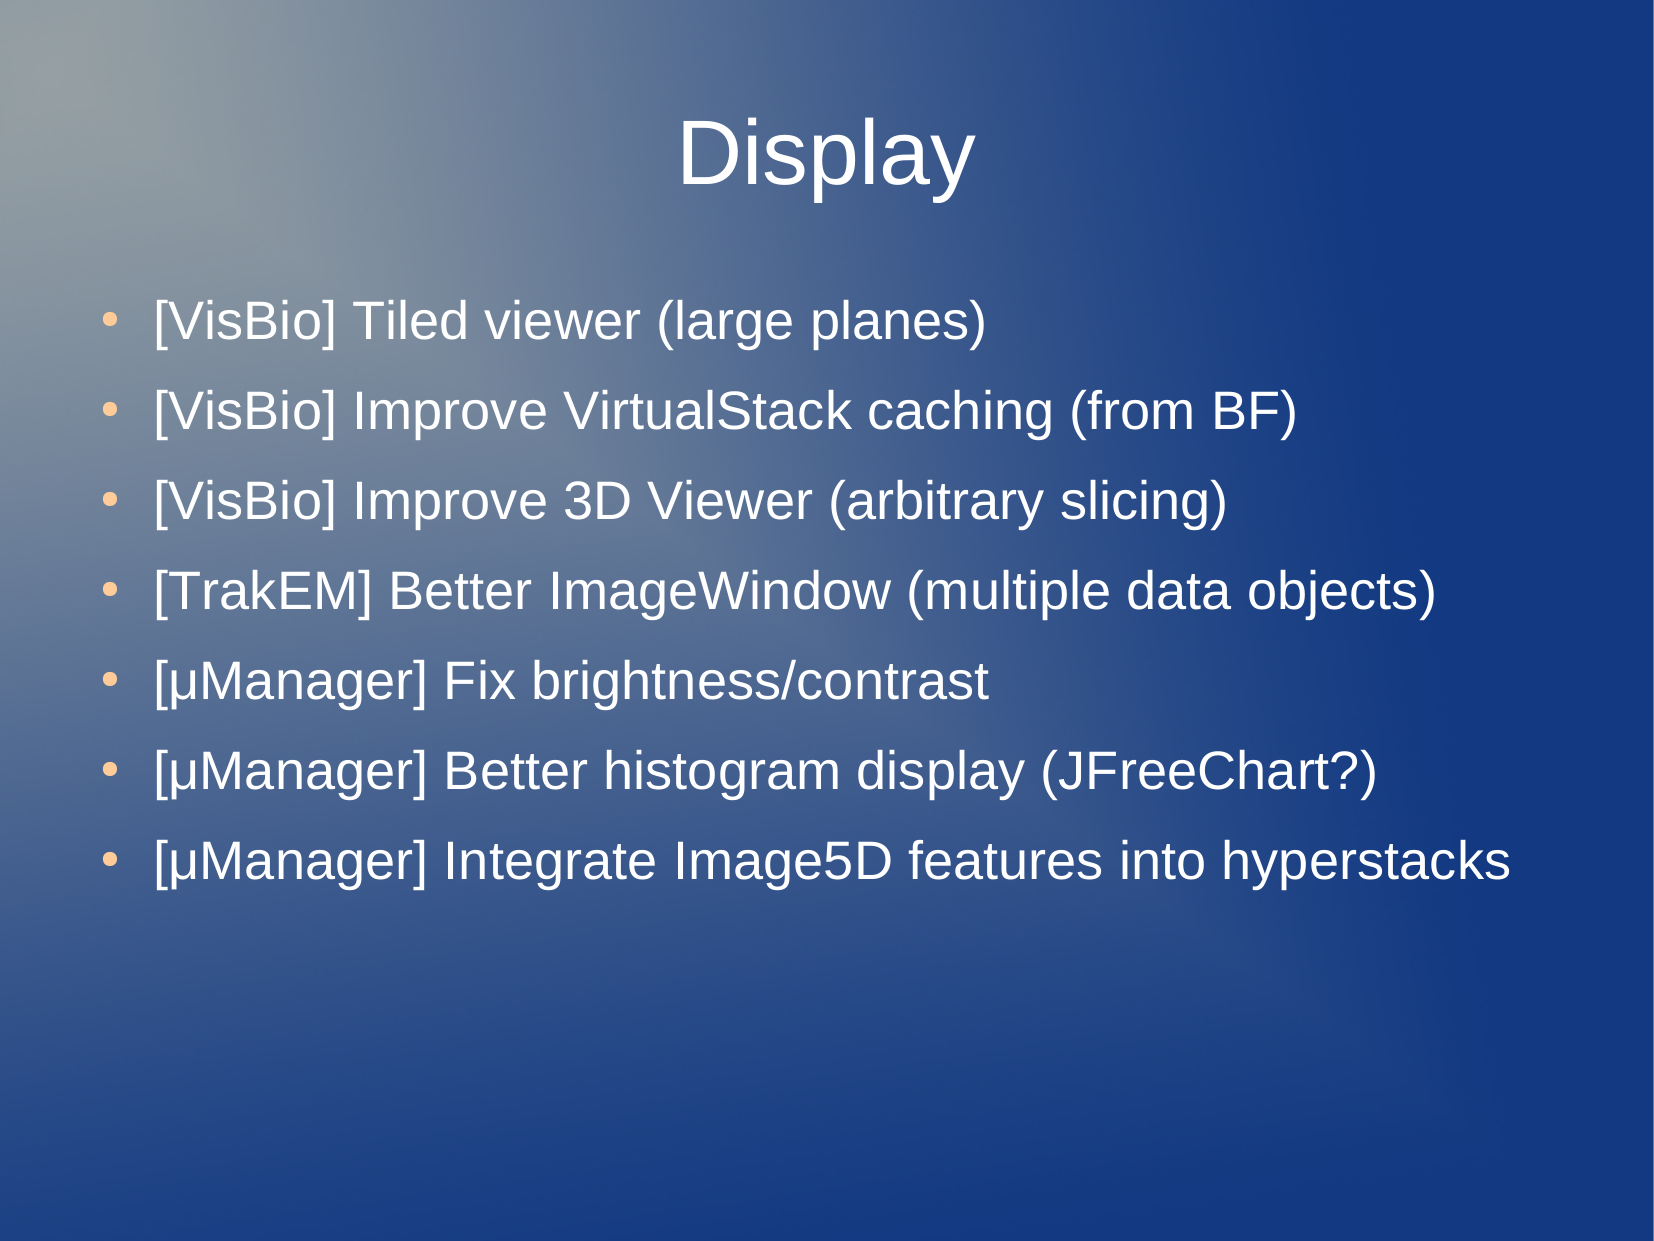

# Display
[VisBio] Tiled viewer (large planes)
[VisBio] Improve VirtualStack caching (from BF)
[VisBio] Improve 3D Viewer (arbitrary slicing)
[TrakEM] Better ImageWindow (multiple data objects)
[μManager] Fix brightness/contrast
[μManager] Better histogram display (JFreeChart?)
[μManager] Integrate Image5D features into hyperstacks